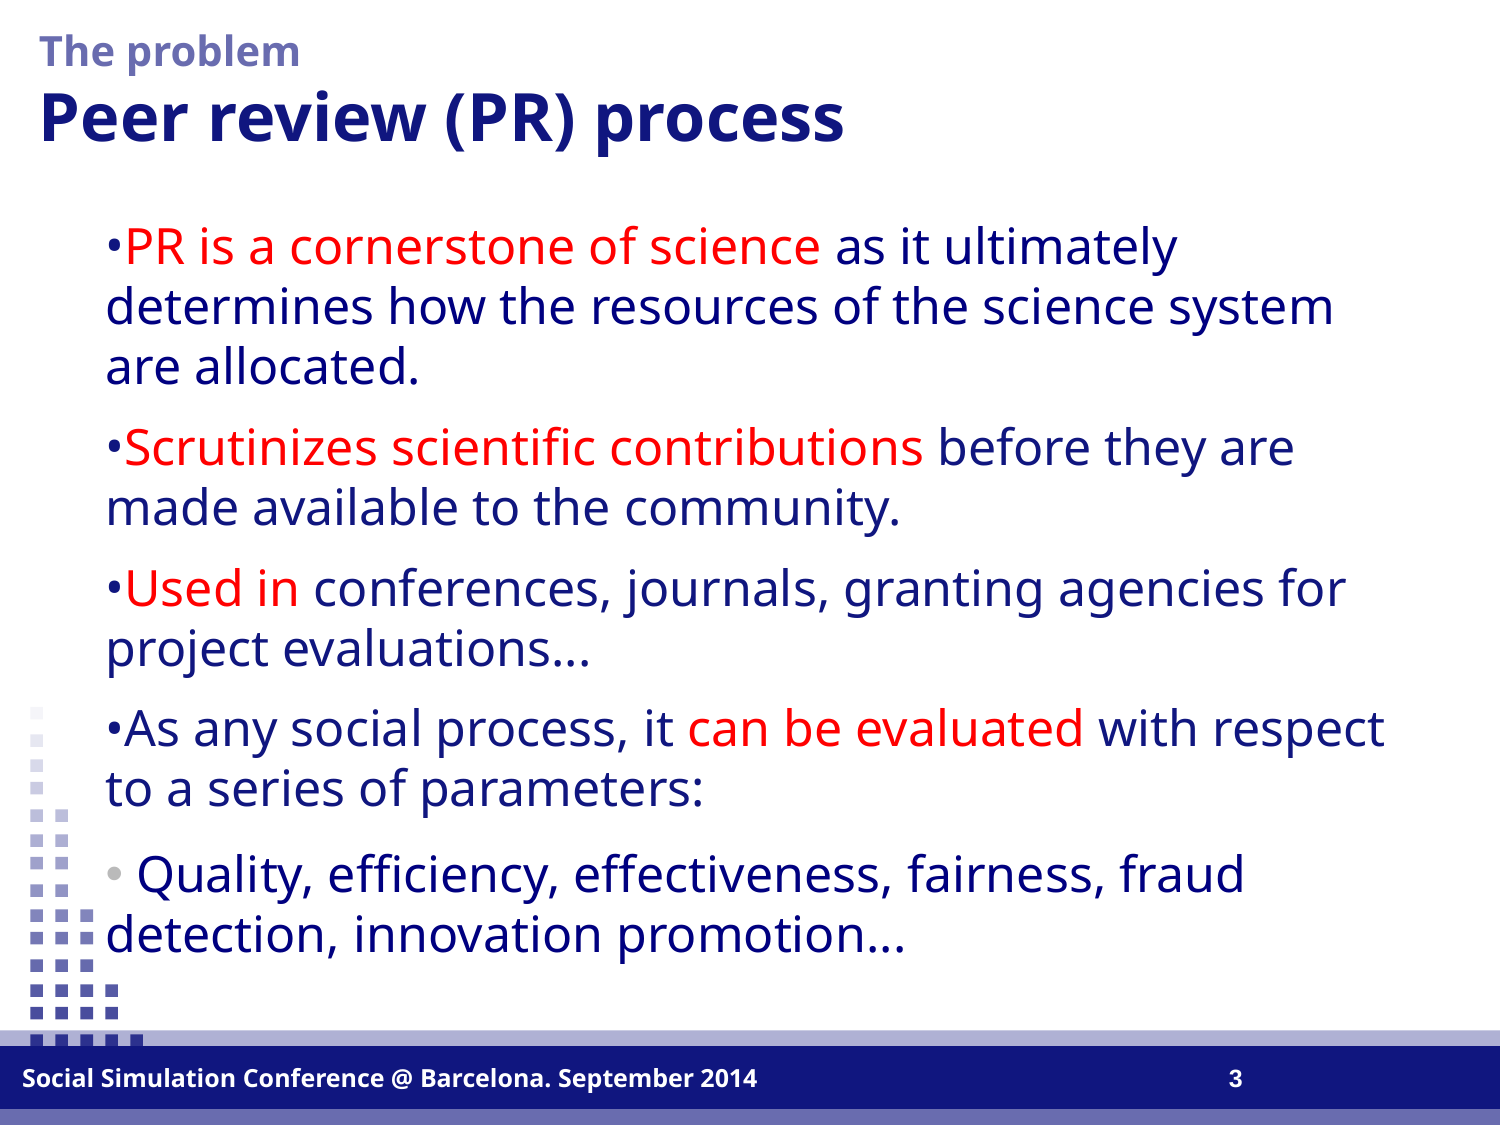

The problem
Peer review (PR) process
PR is a cornerstone of science as it ultimately determines how the resources of the science system are allocated.
Scrutinizes scientific contributions before they are made available to the community.
Used in conferences, journals, granting agencies for project evaluations...
As any social process, it can be evaluated with respect to a series of parameters:
 Quality, efficiency, effectiveness, fairness, fraud detection, innovation promotion...